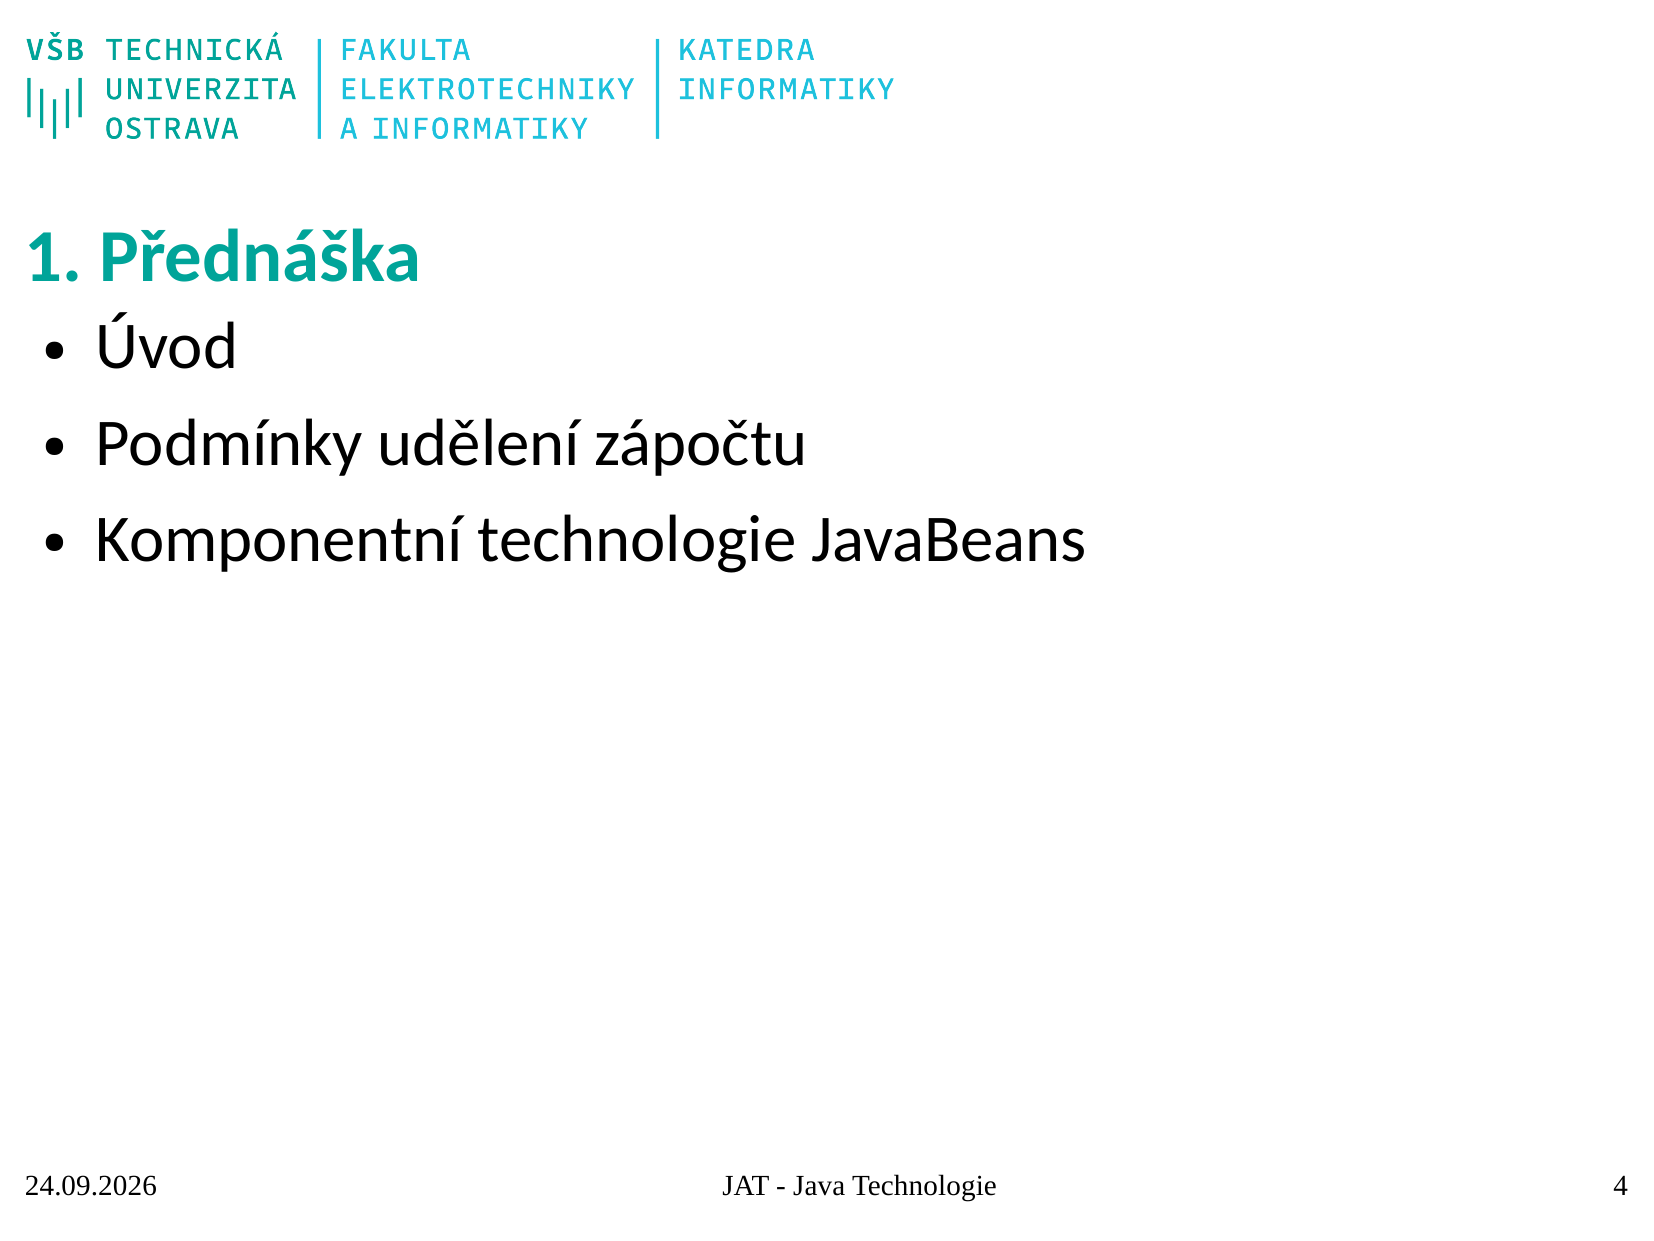

# 1. Přednáška
Úvod
Podmínky udělení zápočtu
Komponentní technologie JavaBeans
JAT - Java Technologie
4